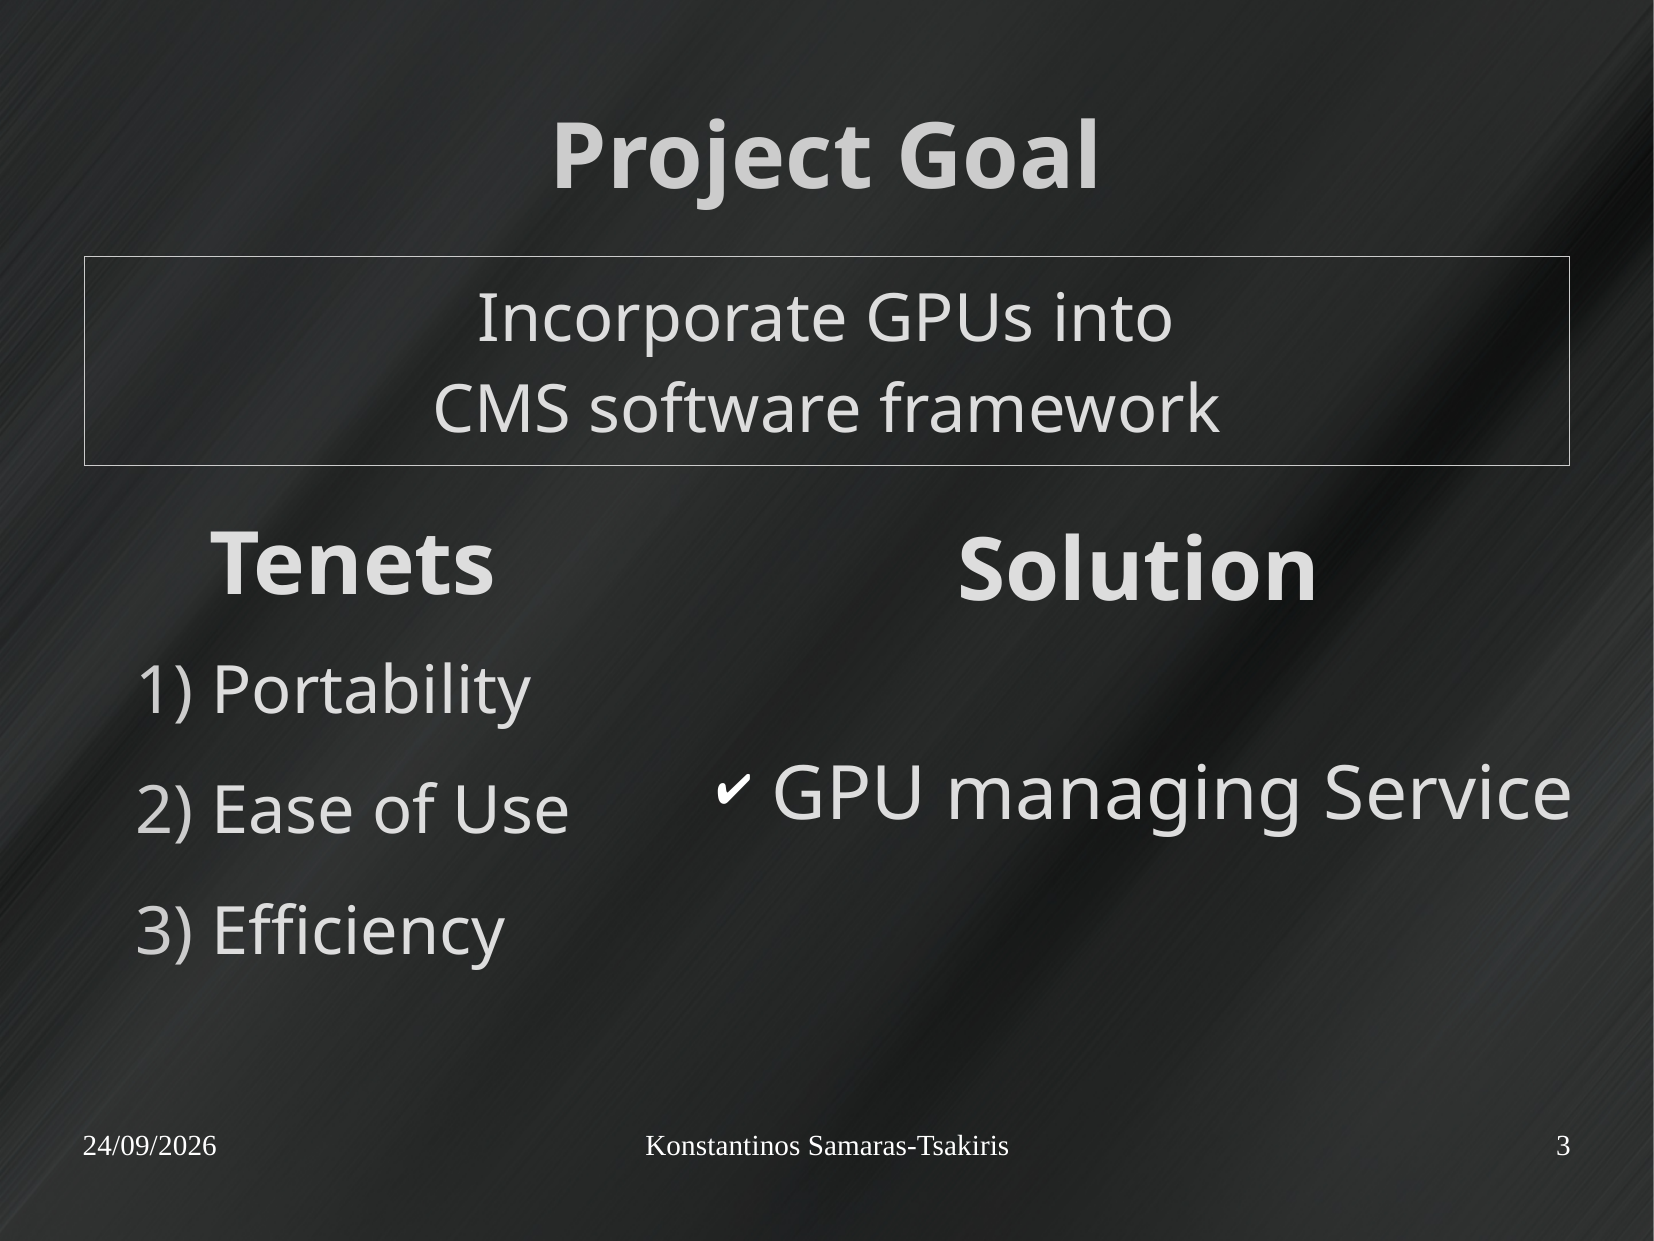

# Project Goal
Incorporate GPUs into
CMS software framework
Tenets
Solution
 Portability
 Ease of Use
 Efficiency
 GPU managing Service
Konstantinos Samaras-Tsakiris
3